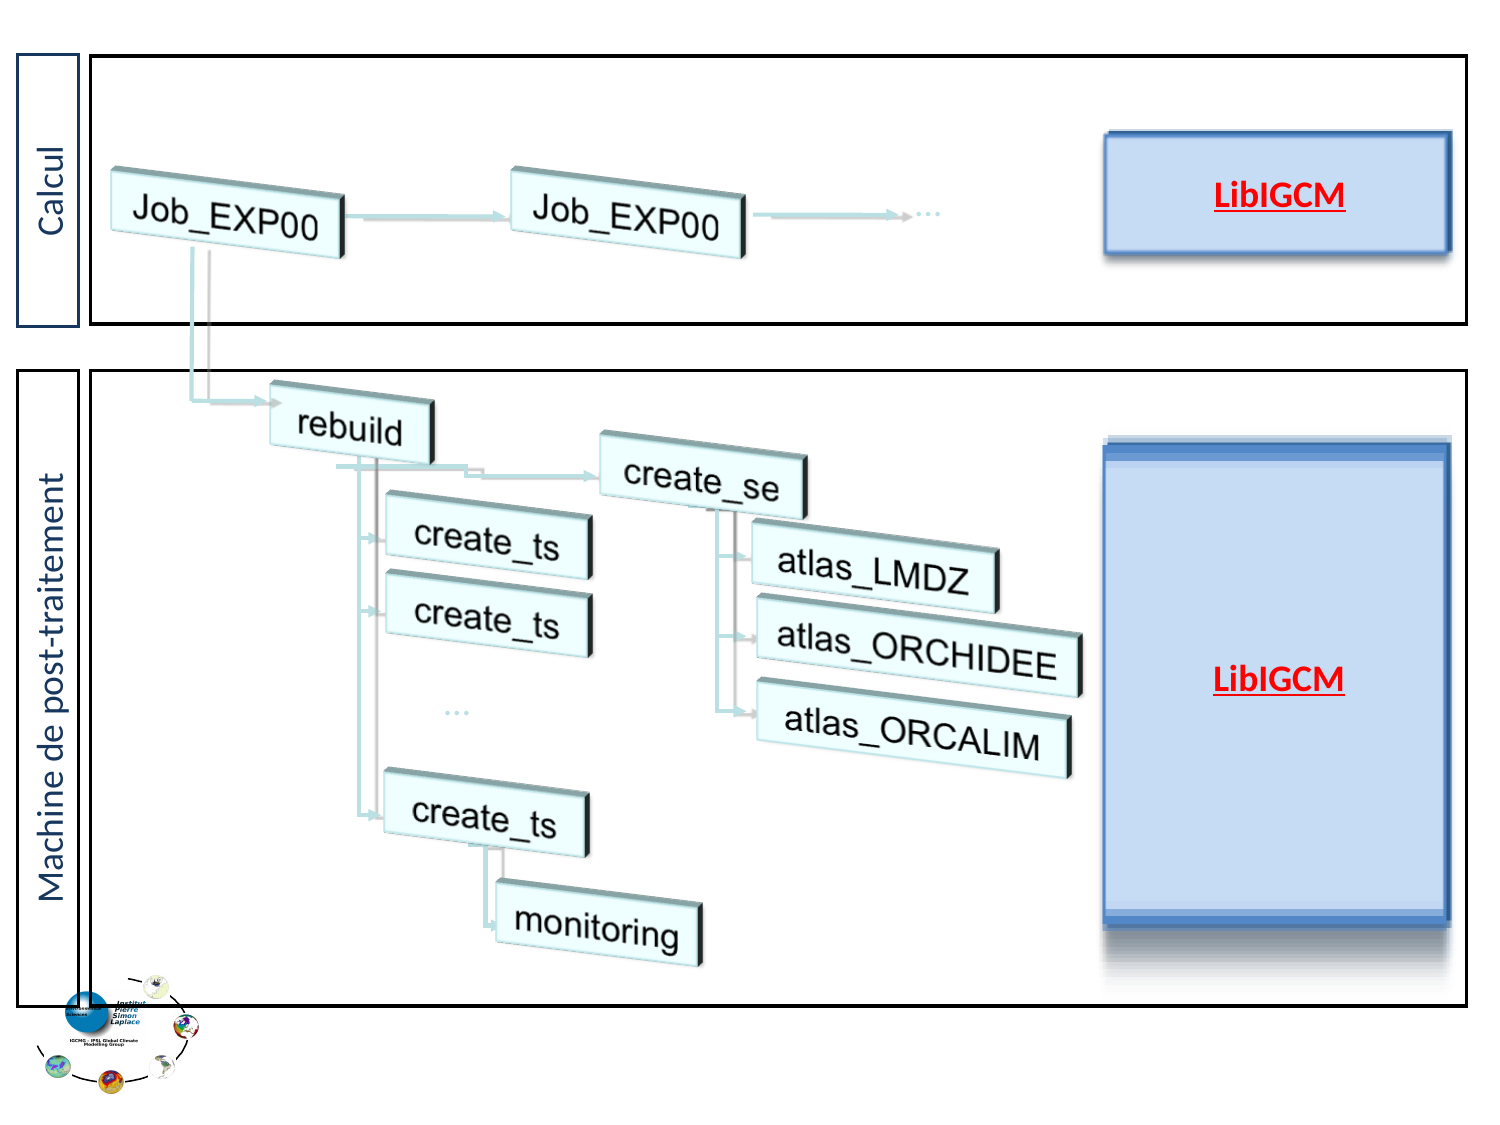

LibIGCM
Calcul
…
LibIGCM
Machine de post-traitement
…